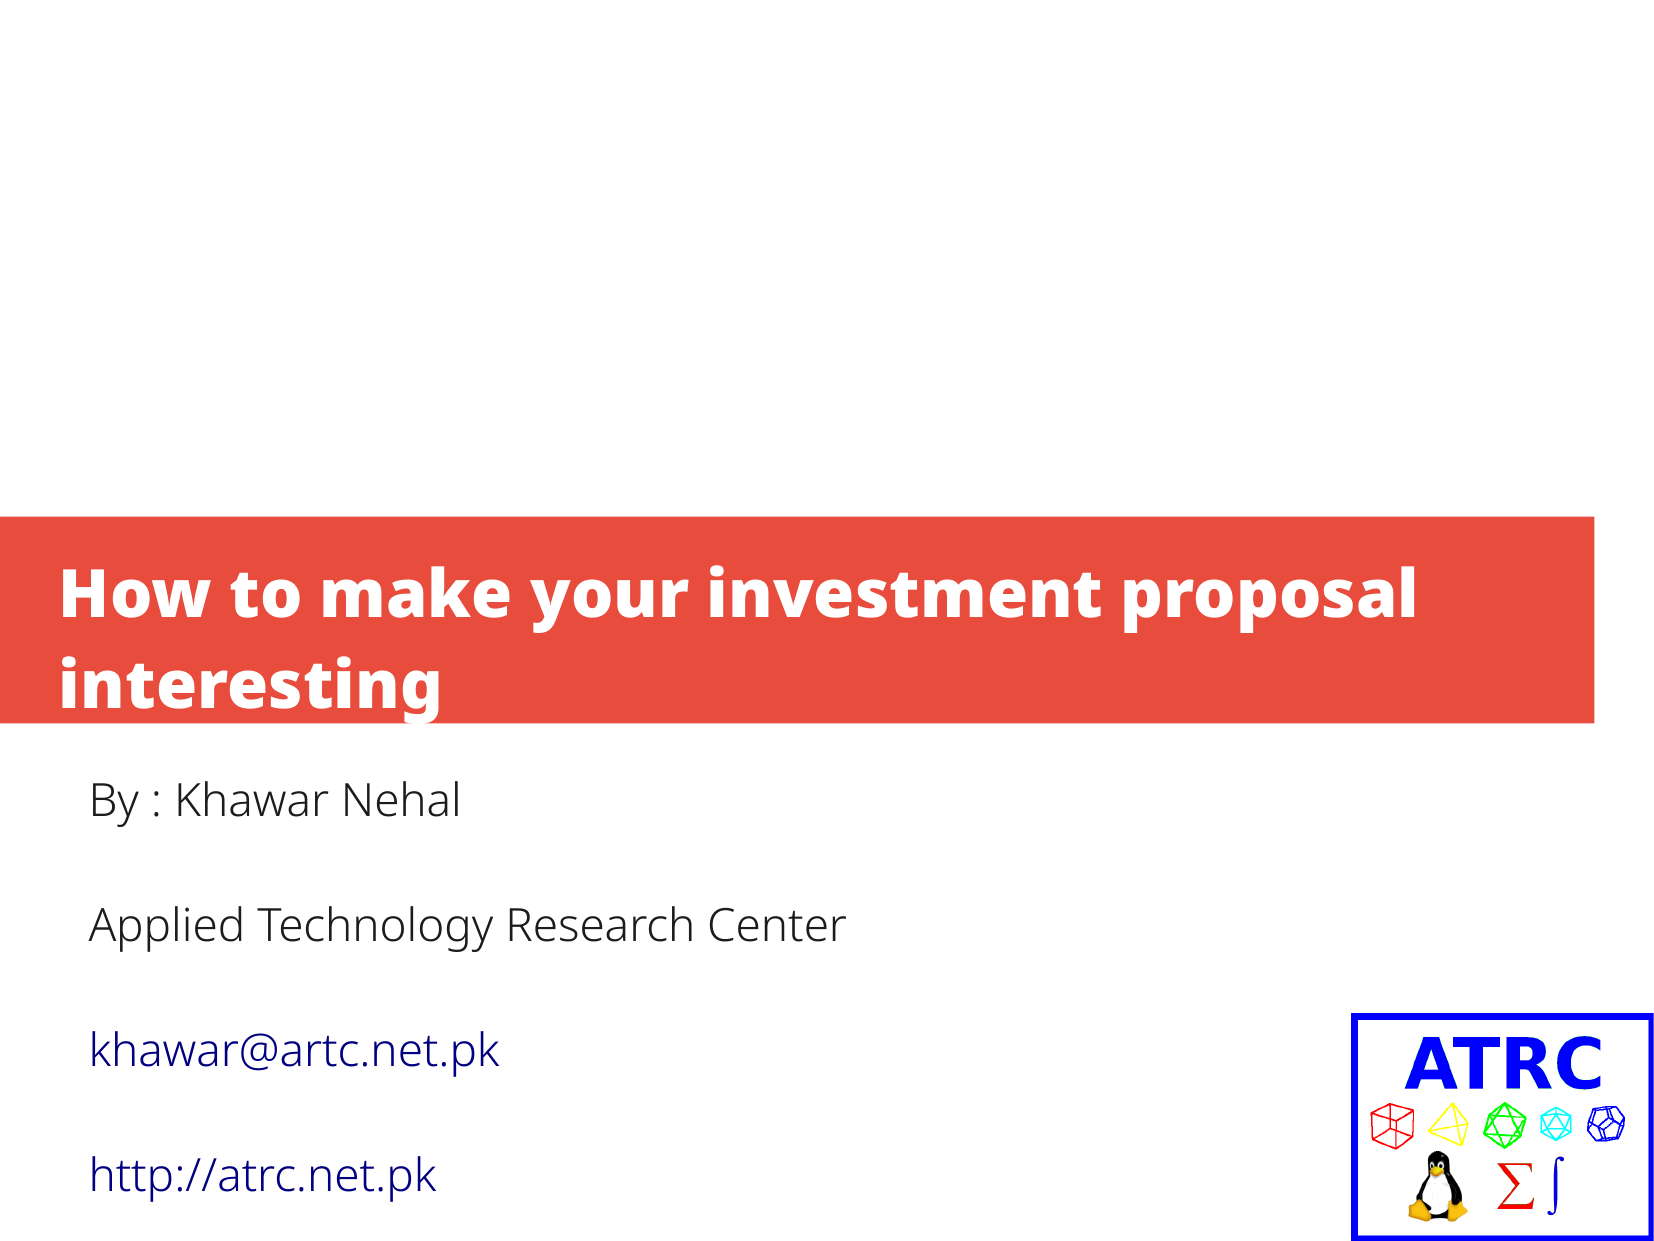

# How to make your investment proposal interesting
By : Khawar Nehal
Applied Technology Research Center
khawar@artc.net.pk
http://atrc.net.pk